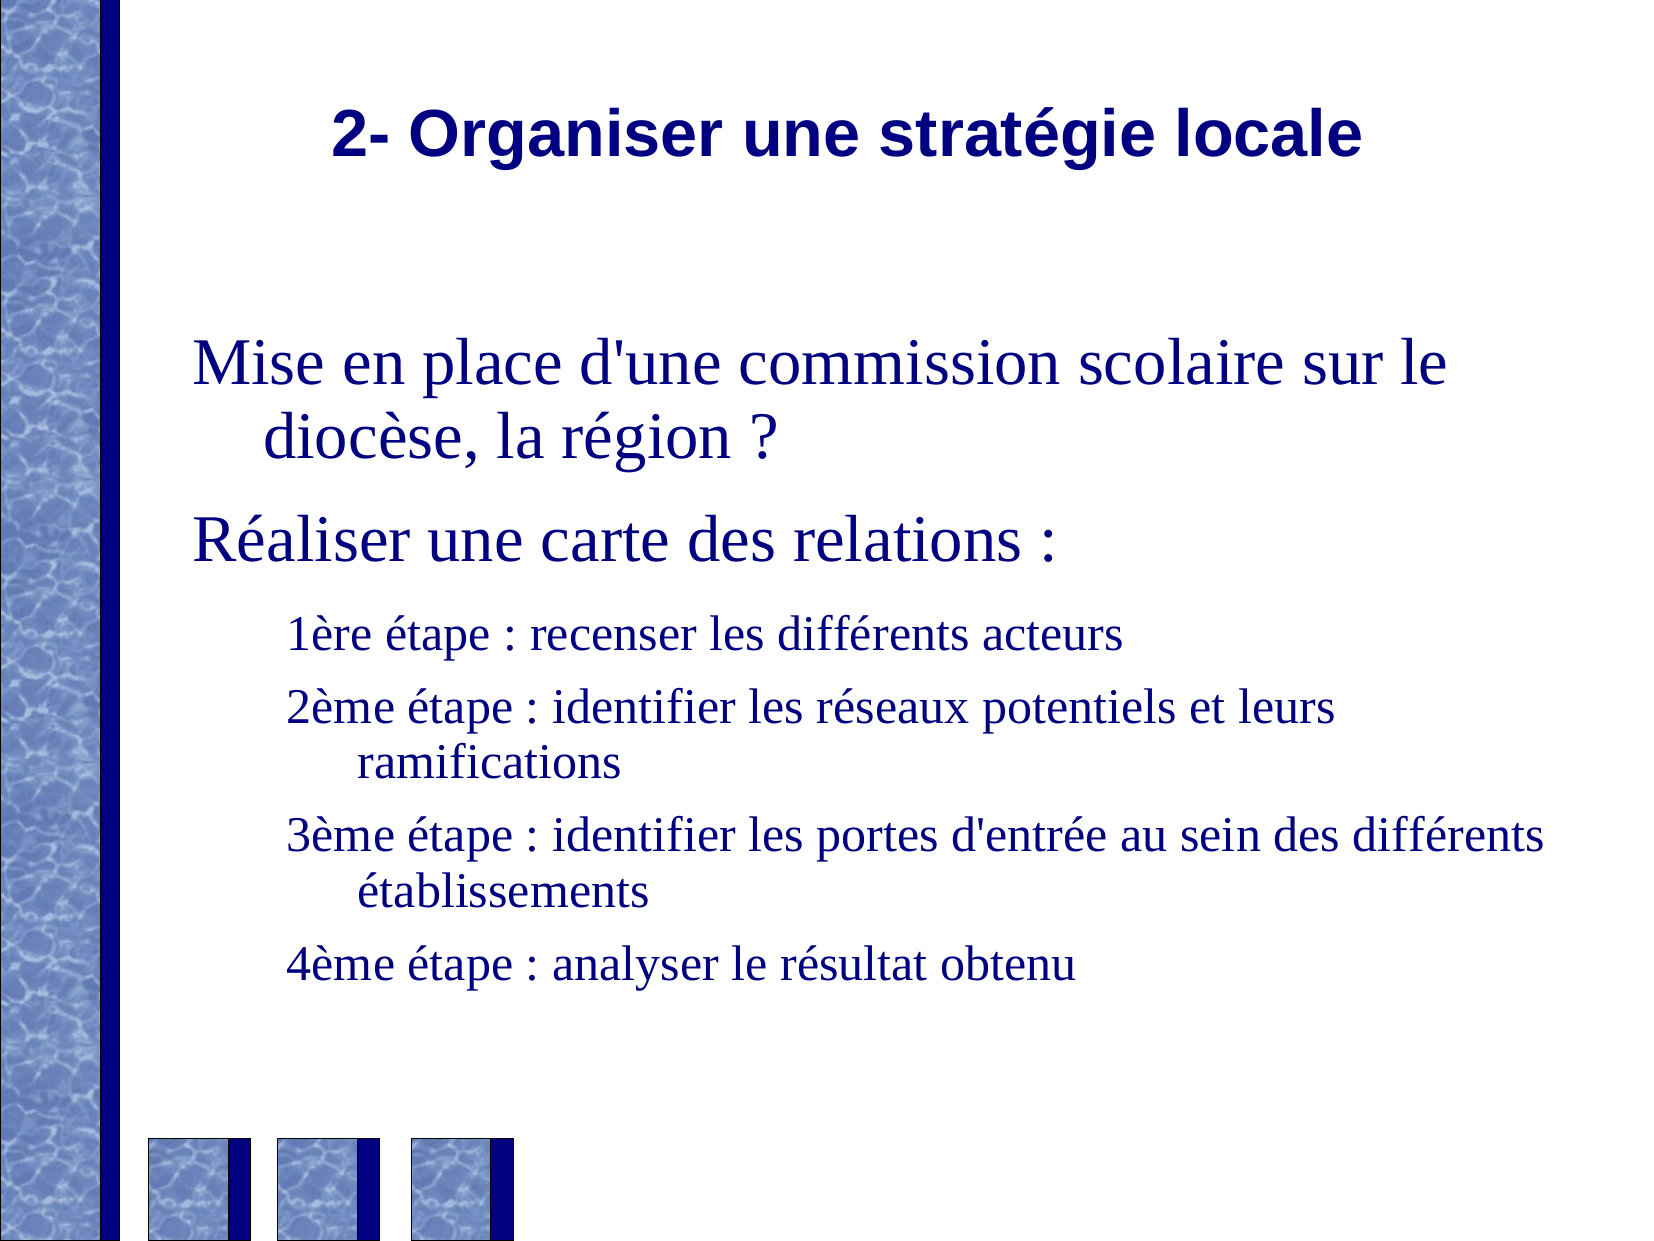

# 2- Organiser une stratégie locale
Mise en place d'une commission scolaire sur le diocèse, la région ?
Réaliser une carte des relations :
1ère étape : recenser les différents acteurs
2ème étape : identifier les réseaux potentiels et leurs ramifications
3ème étape : identifier les portes d'entrée au sein des différents établissements
4ème étape : analyser le résultat obtenu